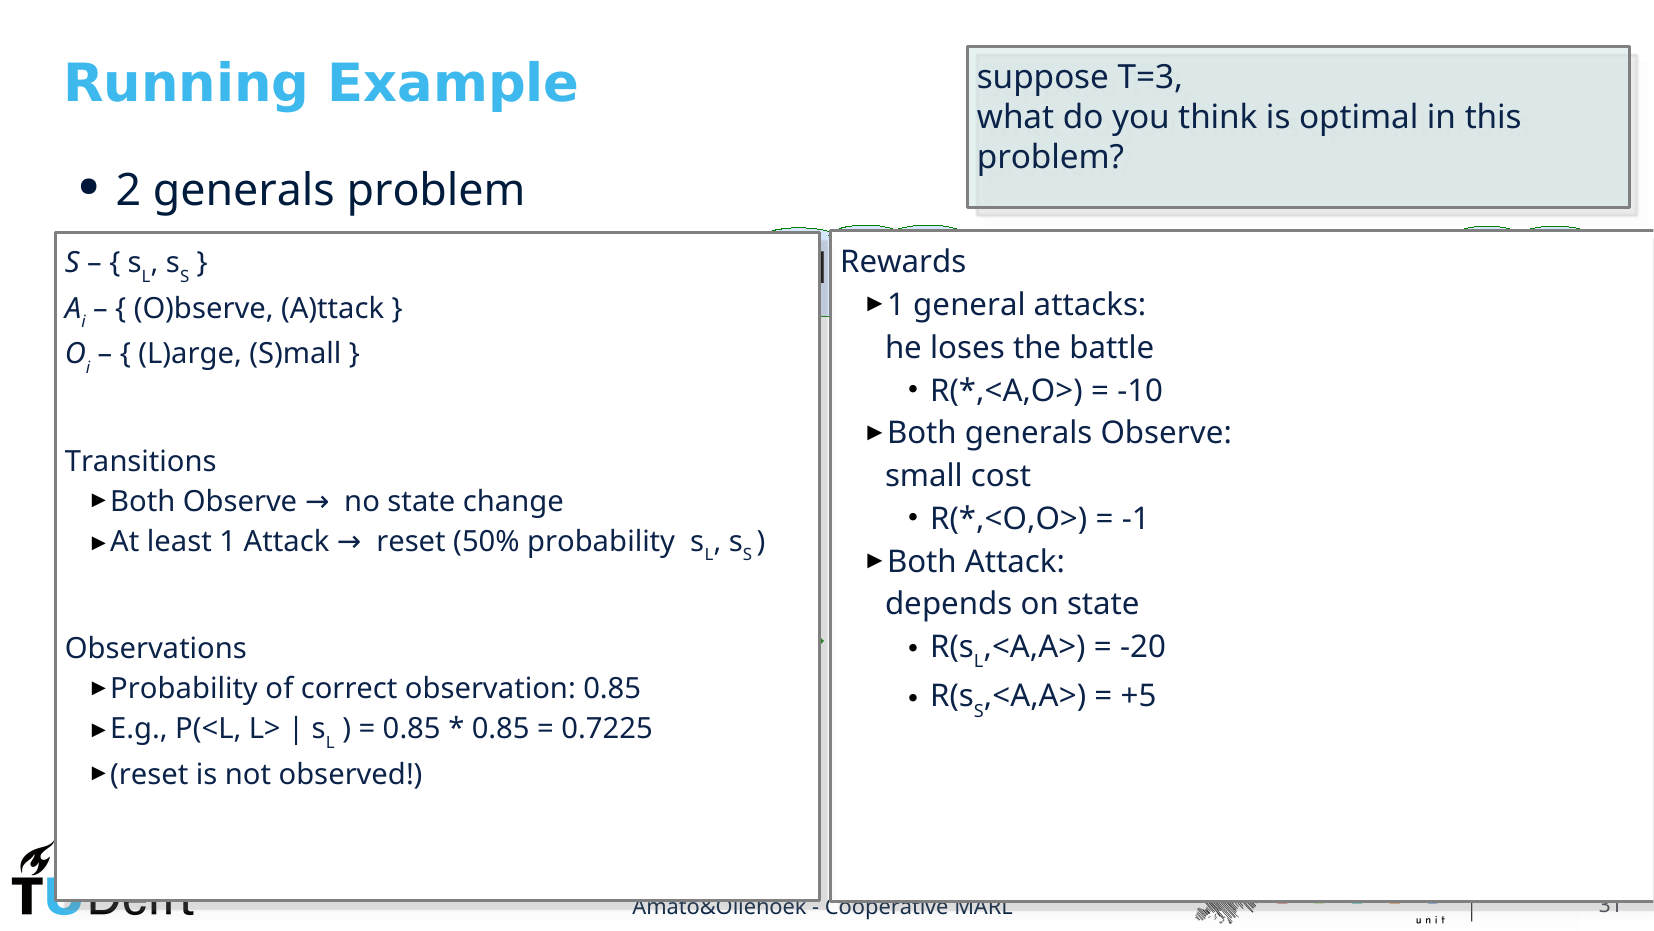

# Running Example
suppose T=3,
what do you think is optimal in this problem?
2 generals problem
small army
large army
Rewards
1 general attacks:
he loses the battle
R(*,<A,O>) = -10
Both generals Observe:
small cost
R(*,<O,O>) = -1
Both Attack:
depends on state
R(sL,<A,A>) = -20
R(sS,<A,A>) = +5
S – { sL, sS }
Ai – { (O)bserve, (A)ttack }
Oi – { (L)arge, (S)mall }
Transitions
Both Observe → no state change
At least 1 Attack → reset (50% probability sL, sS )
Observations
Probability of correct observation: 0.85
E.g., P(<L, L> | sL ) = 0.85 * 0.85 = 0.7225
(reset is not observed!)
Amato&Oliehoek - Cooperative MARL